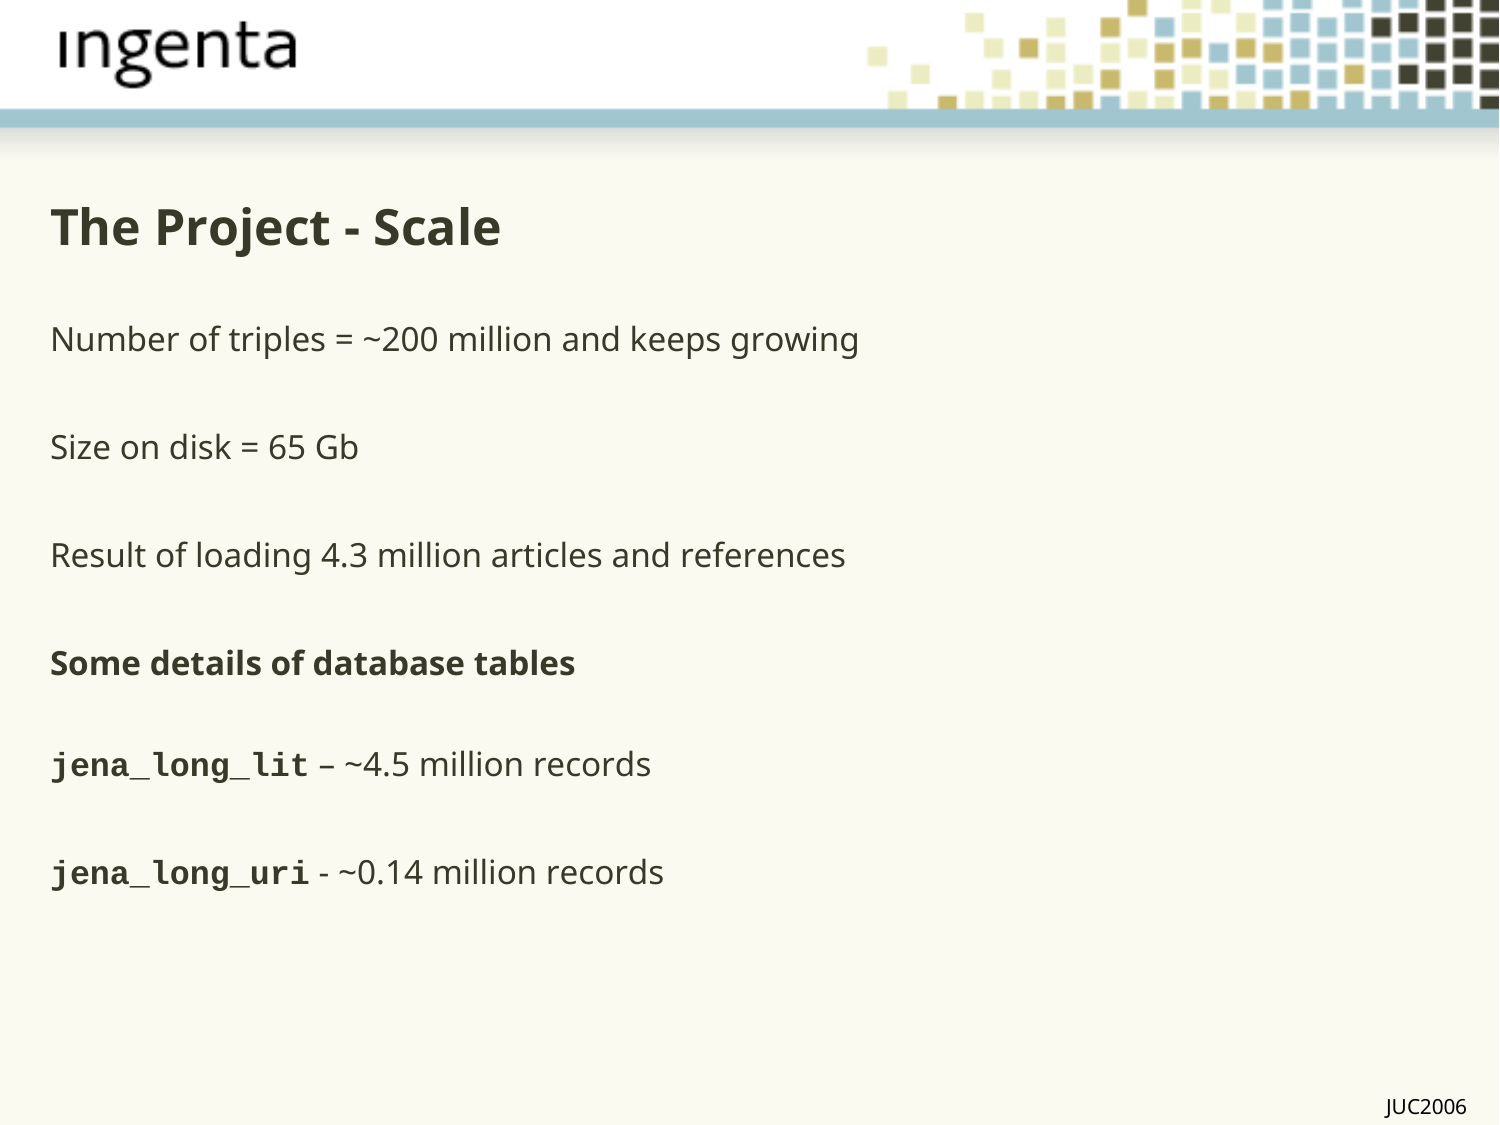

# The Project - Scale
Number of triples = ~200 million and keeps growing
Size on disk = 65 Gb
Result of loading 4.3 million articles and references
Some details of database tables
jena_long_lit – ~4.5 million records
jena_long_uri - ~0.14 million records